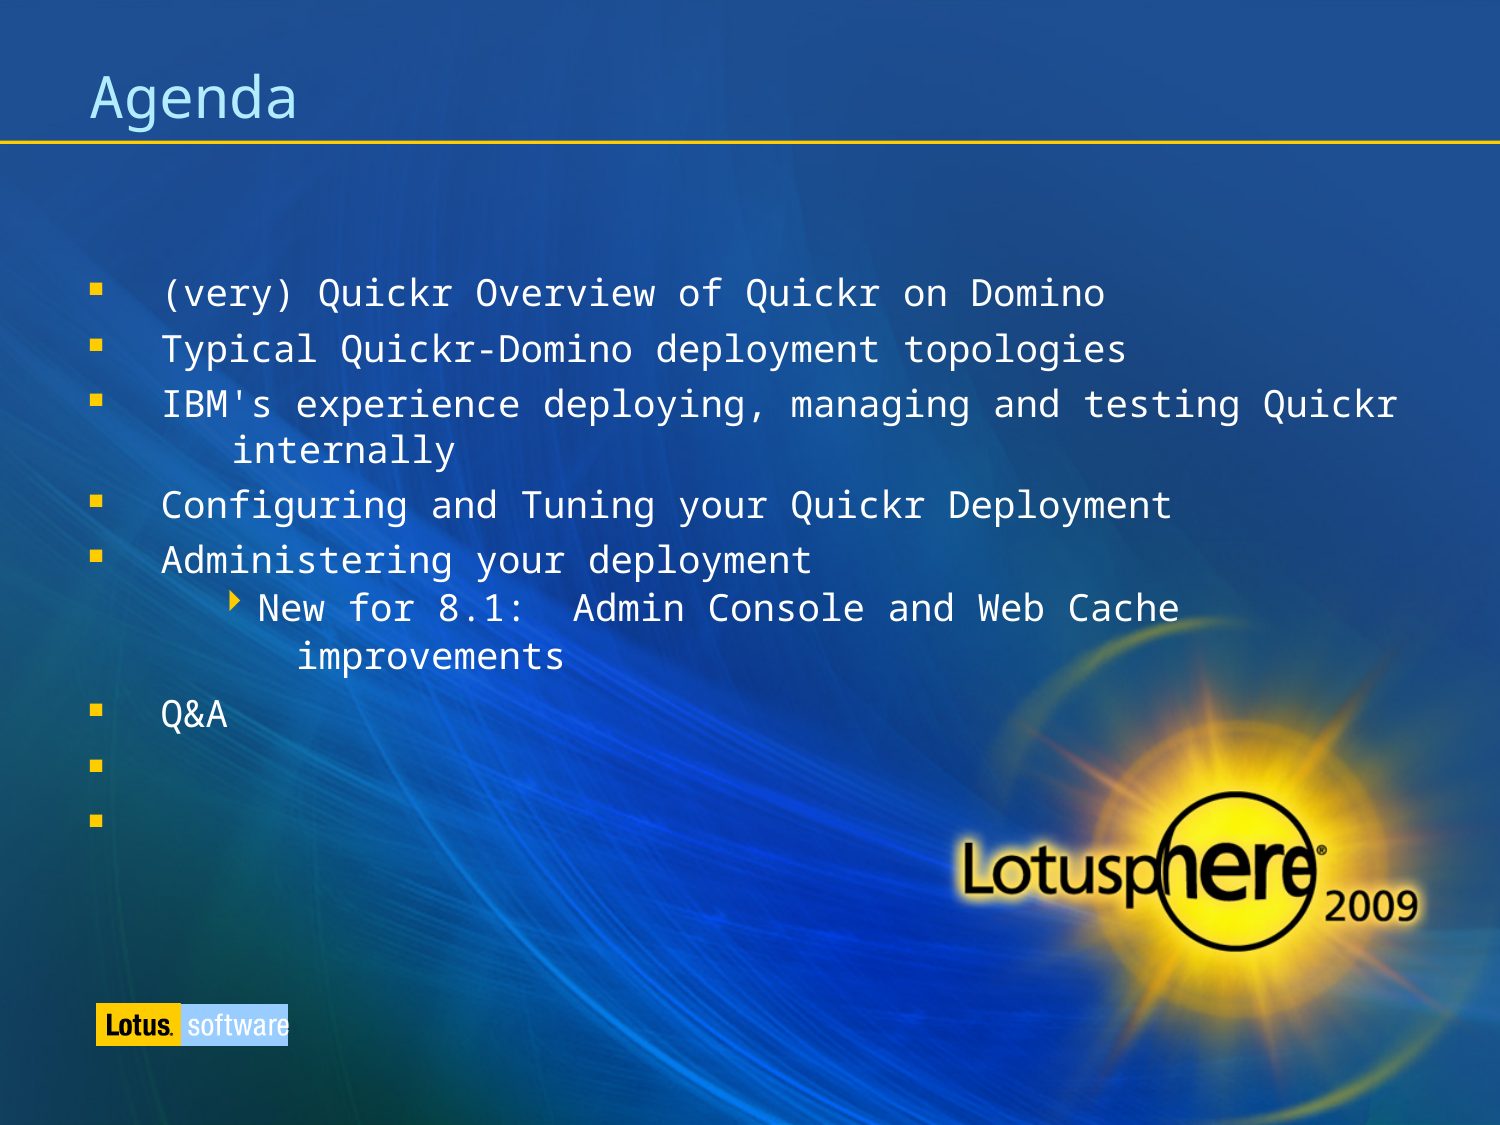

# Agenda
(very) Quickr Overview of Quickr on Domino
Typical Quickr-Domino deployment topologies
IBM's experience deploying, managing and testing Quickr internally
Configuring and Tuning your Quickr Deployment
Administering your deployment
New for 8.1: Admin Console and Web Cache improvements
Q&A